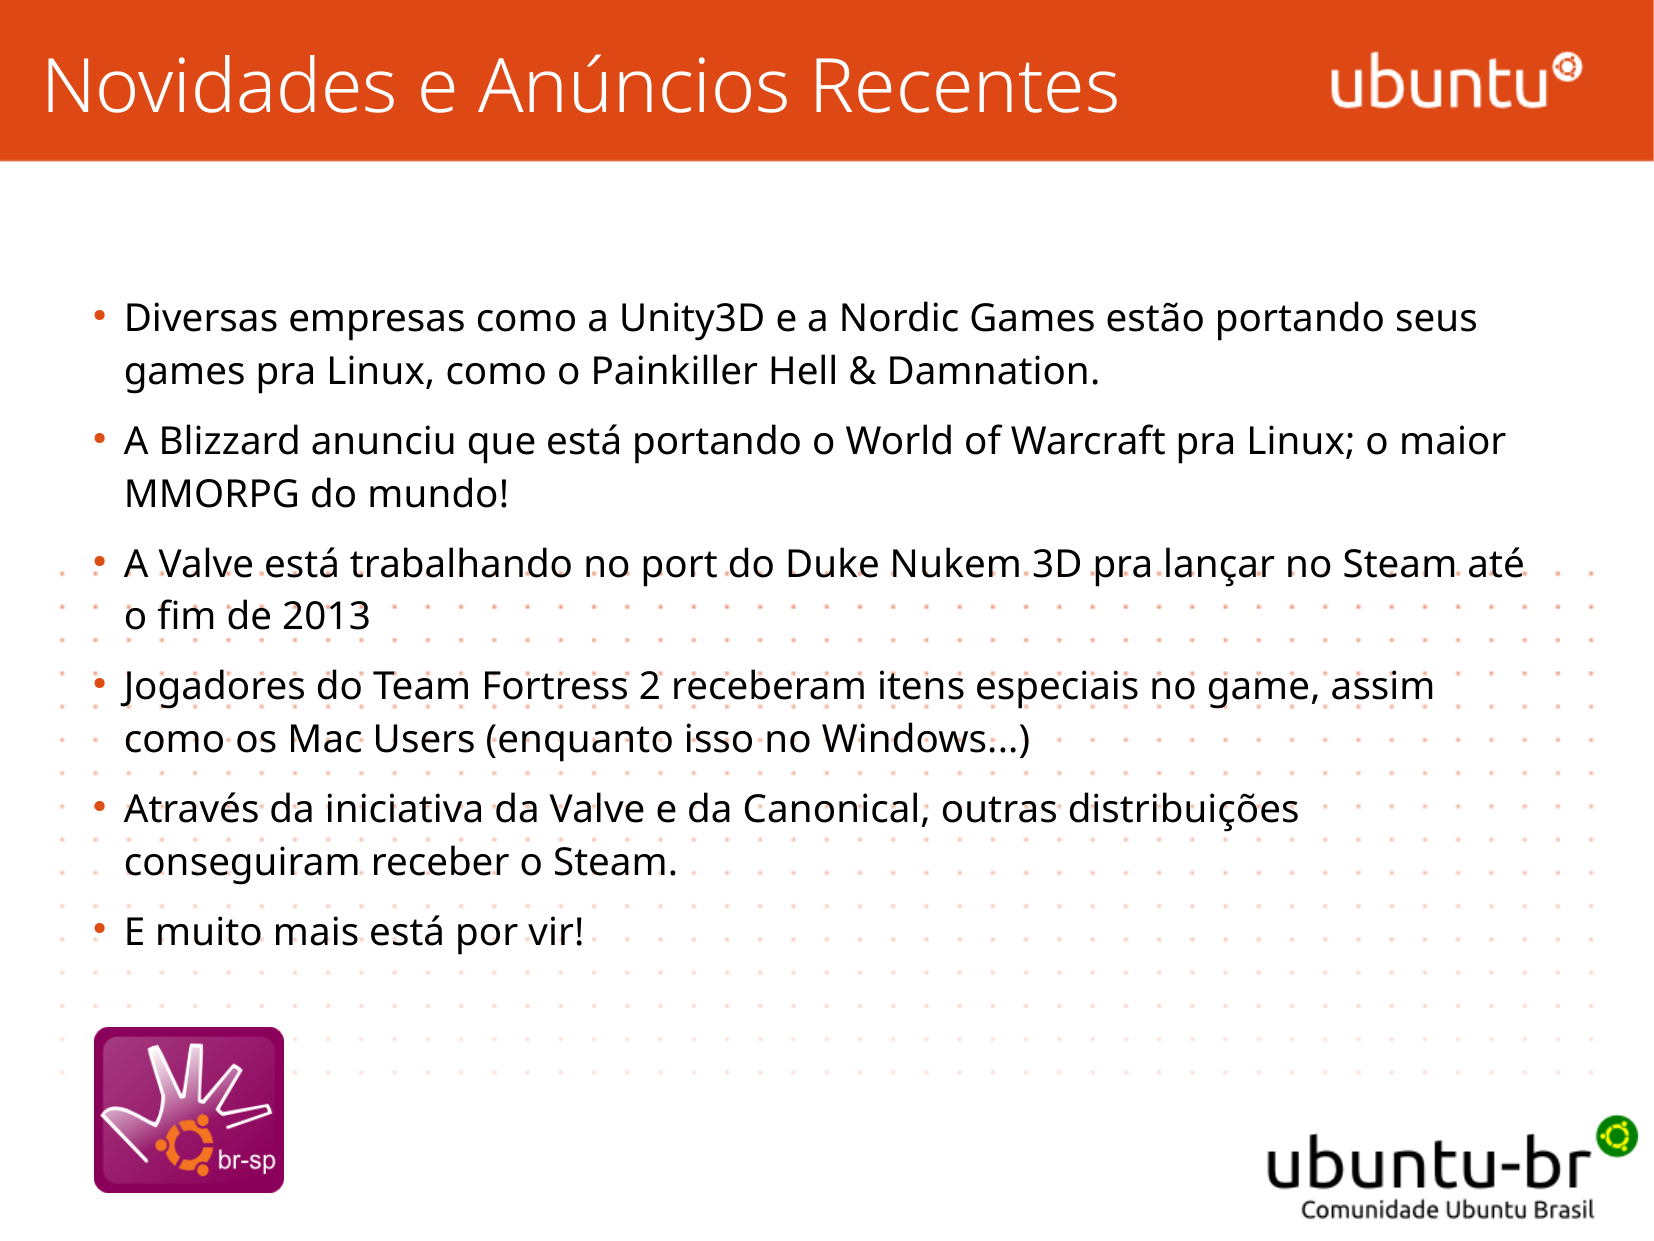

# Novidades e Anúncios Recentes
Diversas empresas como a Unity3D e a Nordic Games estão portando seus games pra Linux, como o Painkiller Hell & Damnation.
A Blizzard anunciu que está portando o World of Warcraft pra Linux; o maior MMORPG do mundo!
A Valve está trabalhando no port do Duke Nukem 3D pra lançar no Steam até o fim de 2013
Jogadores do Team Fortress 2 receberam itens especiais no game, assim como os Mac Users (enquanto isso no Windows...)
Através da iniciativa da Valve e da Canonical, outras distribuições conseguiram receber o Steam.
E muito mais está por vir!